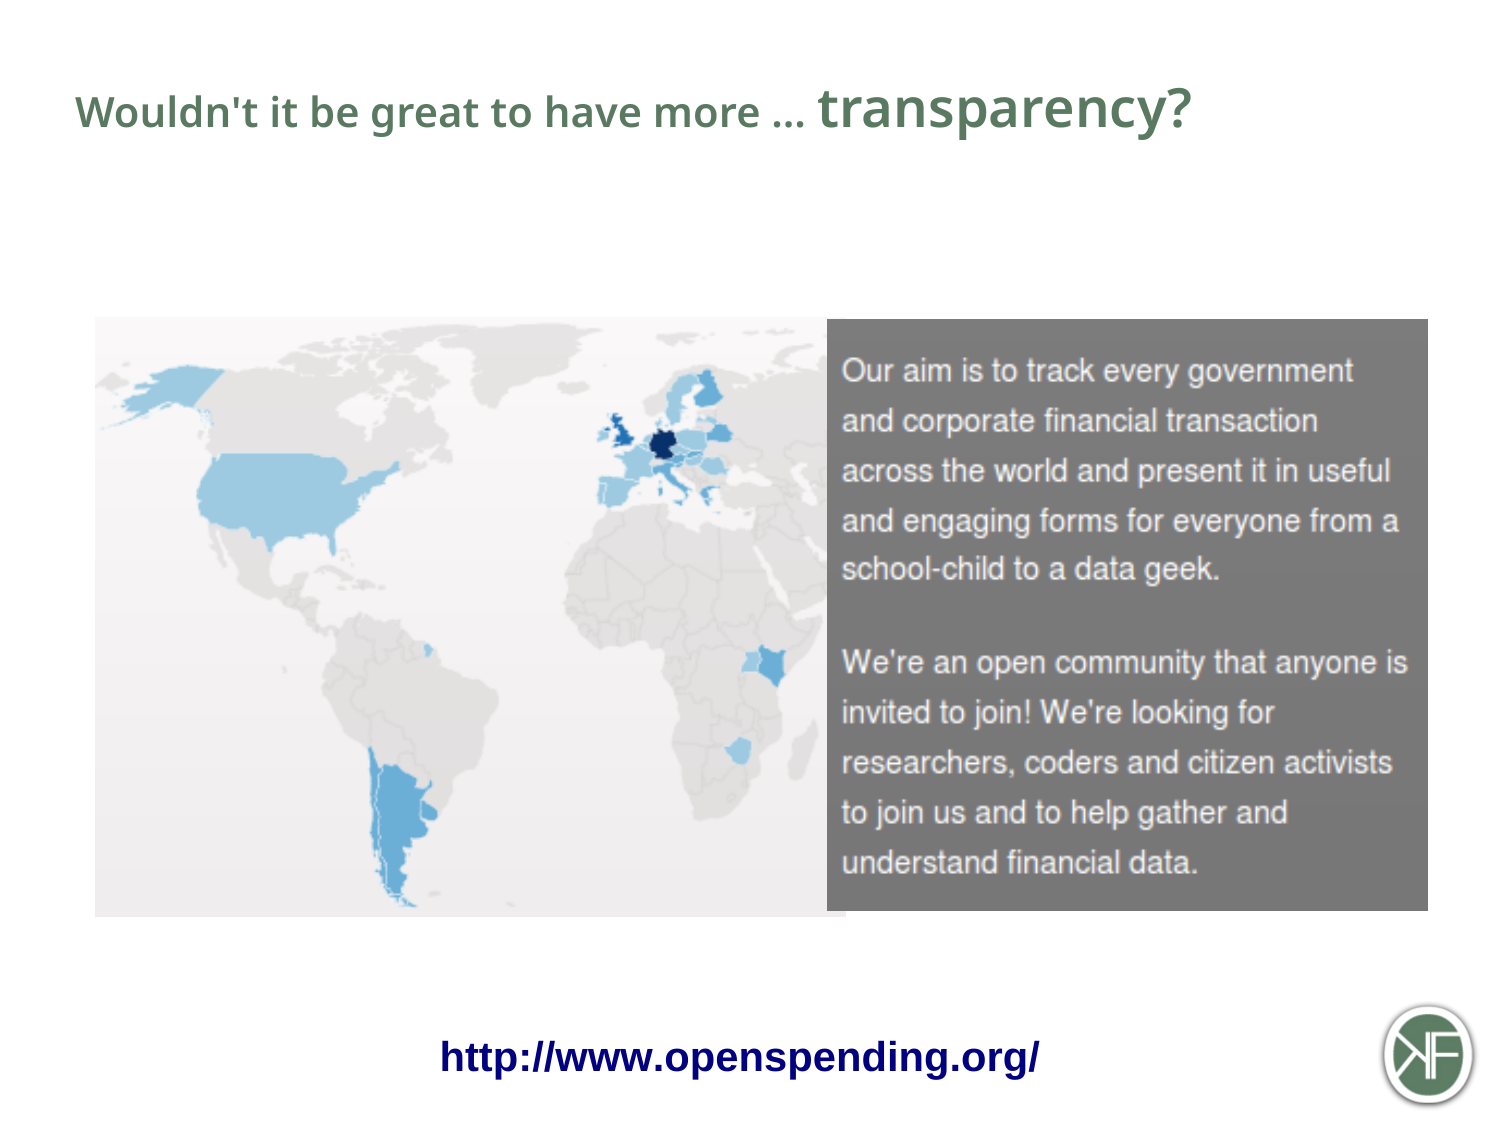

# Wouldn't it be great to have more … transparency?
http://www.openspending.org/